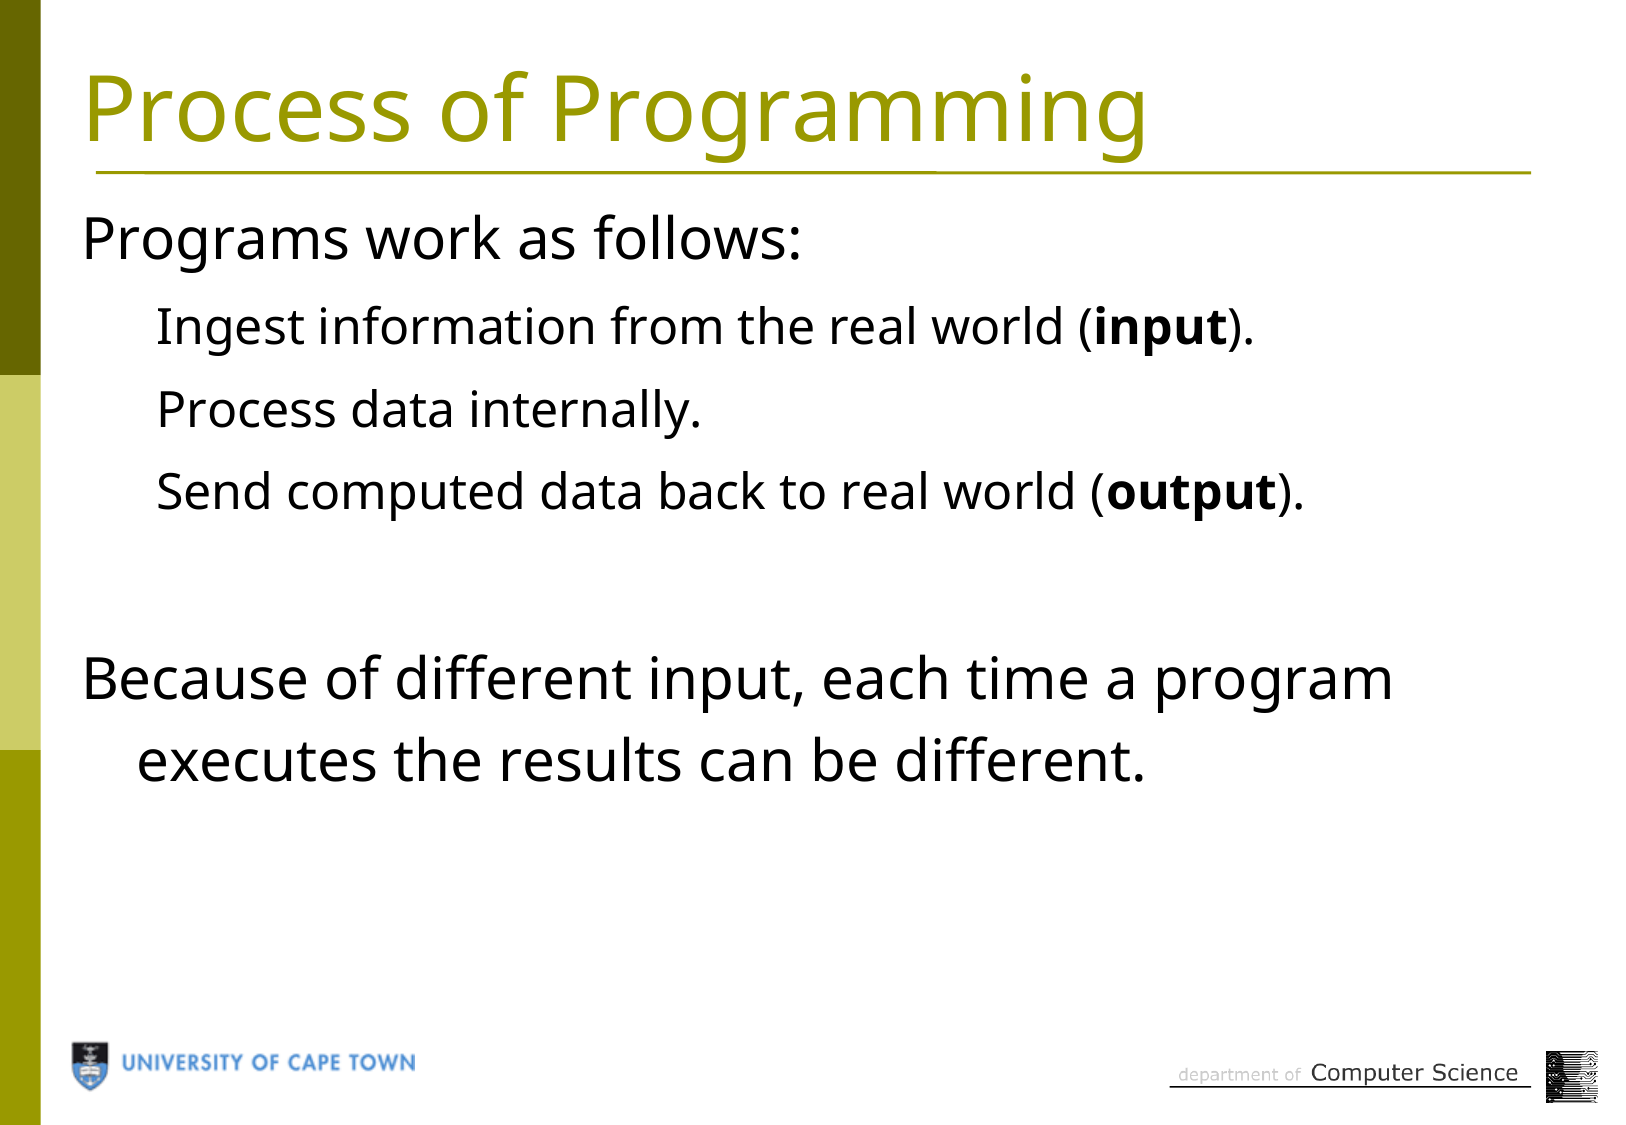

# Process of Programming
Programs work as follows:
Ingest information from the real world (input).
Process data internally.
Send computed data back to real world (output).
Because of different input, each time a program executes the results can be different.